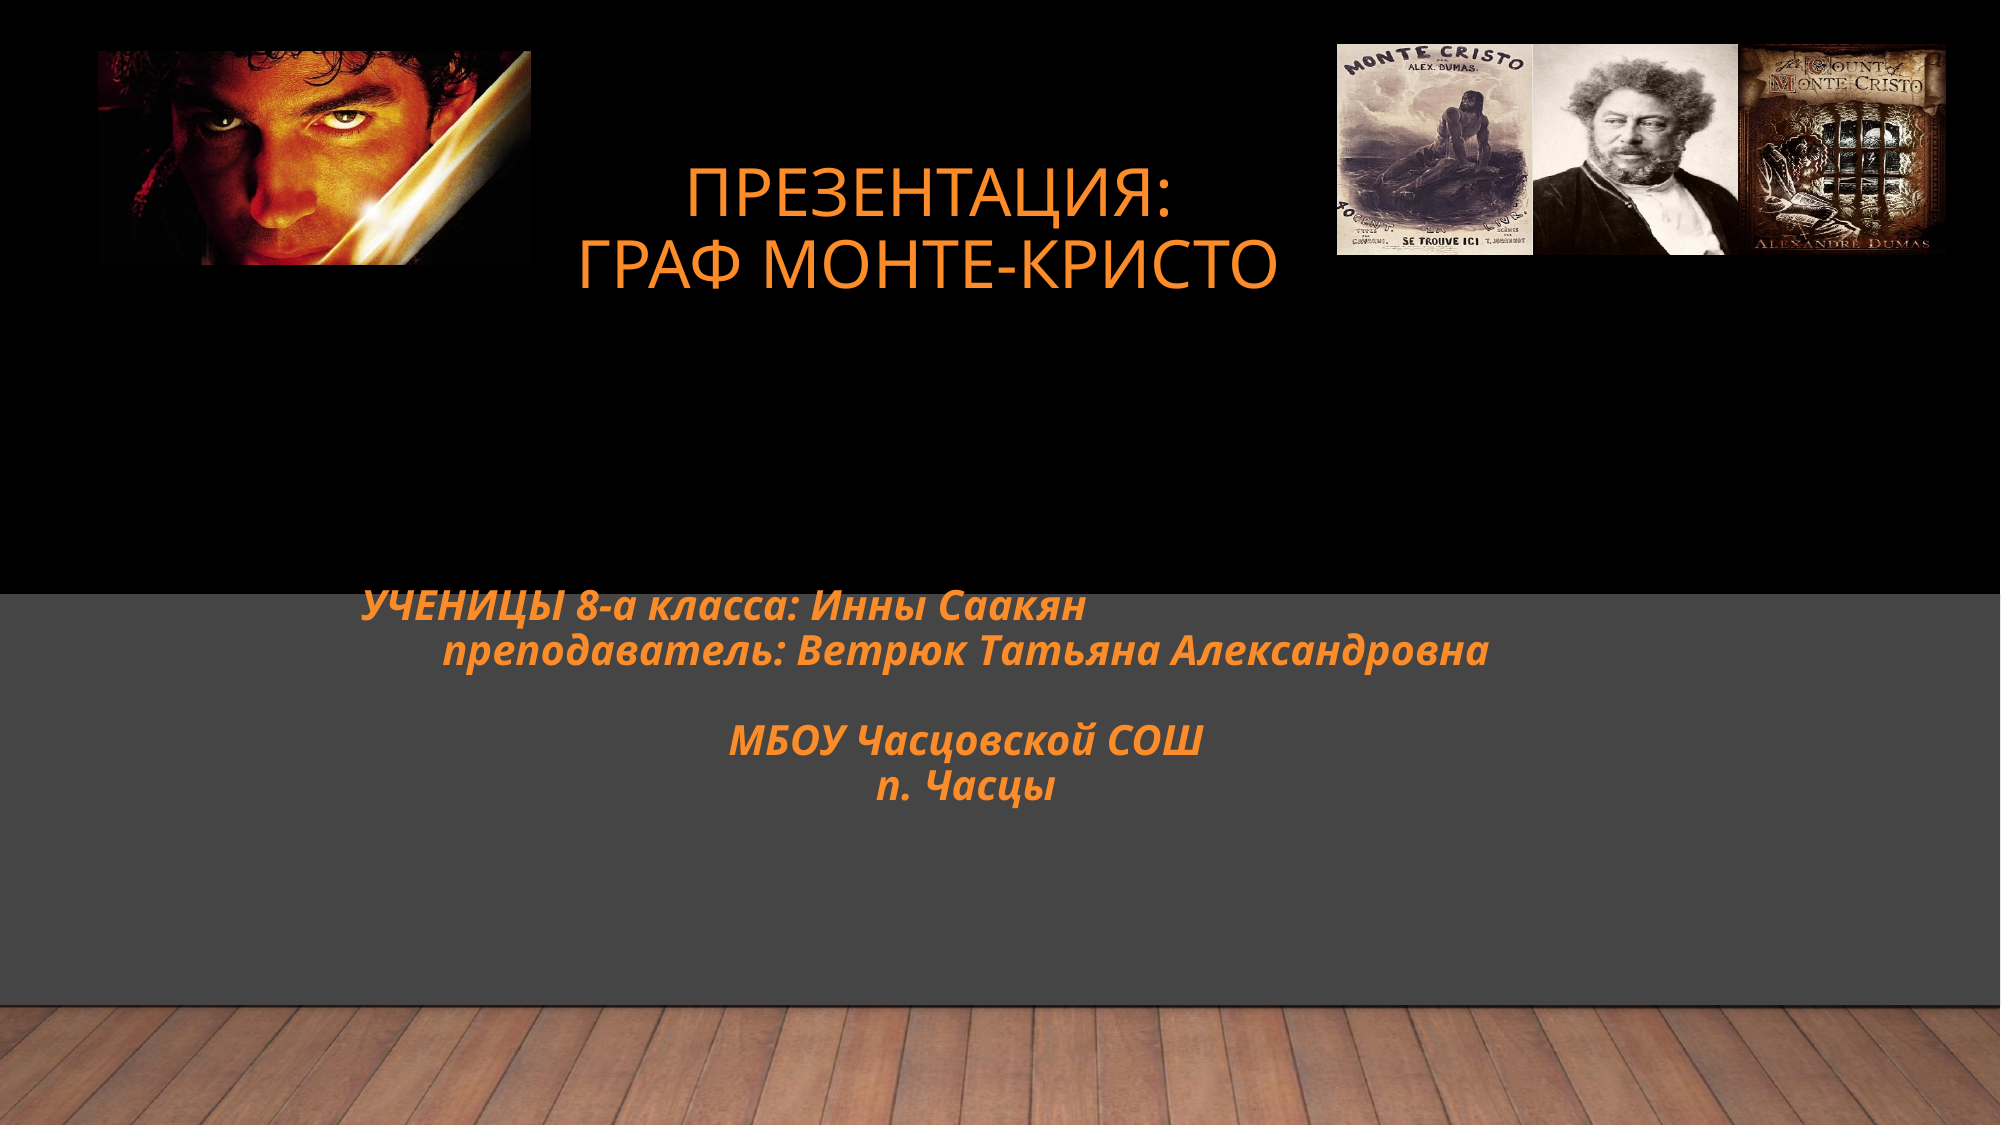

# ПРЕЗЕНТАЦИЯ: ГРАФ МОНТЕ-КРИСТО
УЧЕНИЦЫ 8-а класса: Инны Саакян преподаватель: Ветрюк Татьяна Александровна
МБОУ Часцовской СОШ
п. Часцы